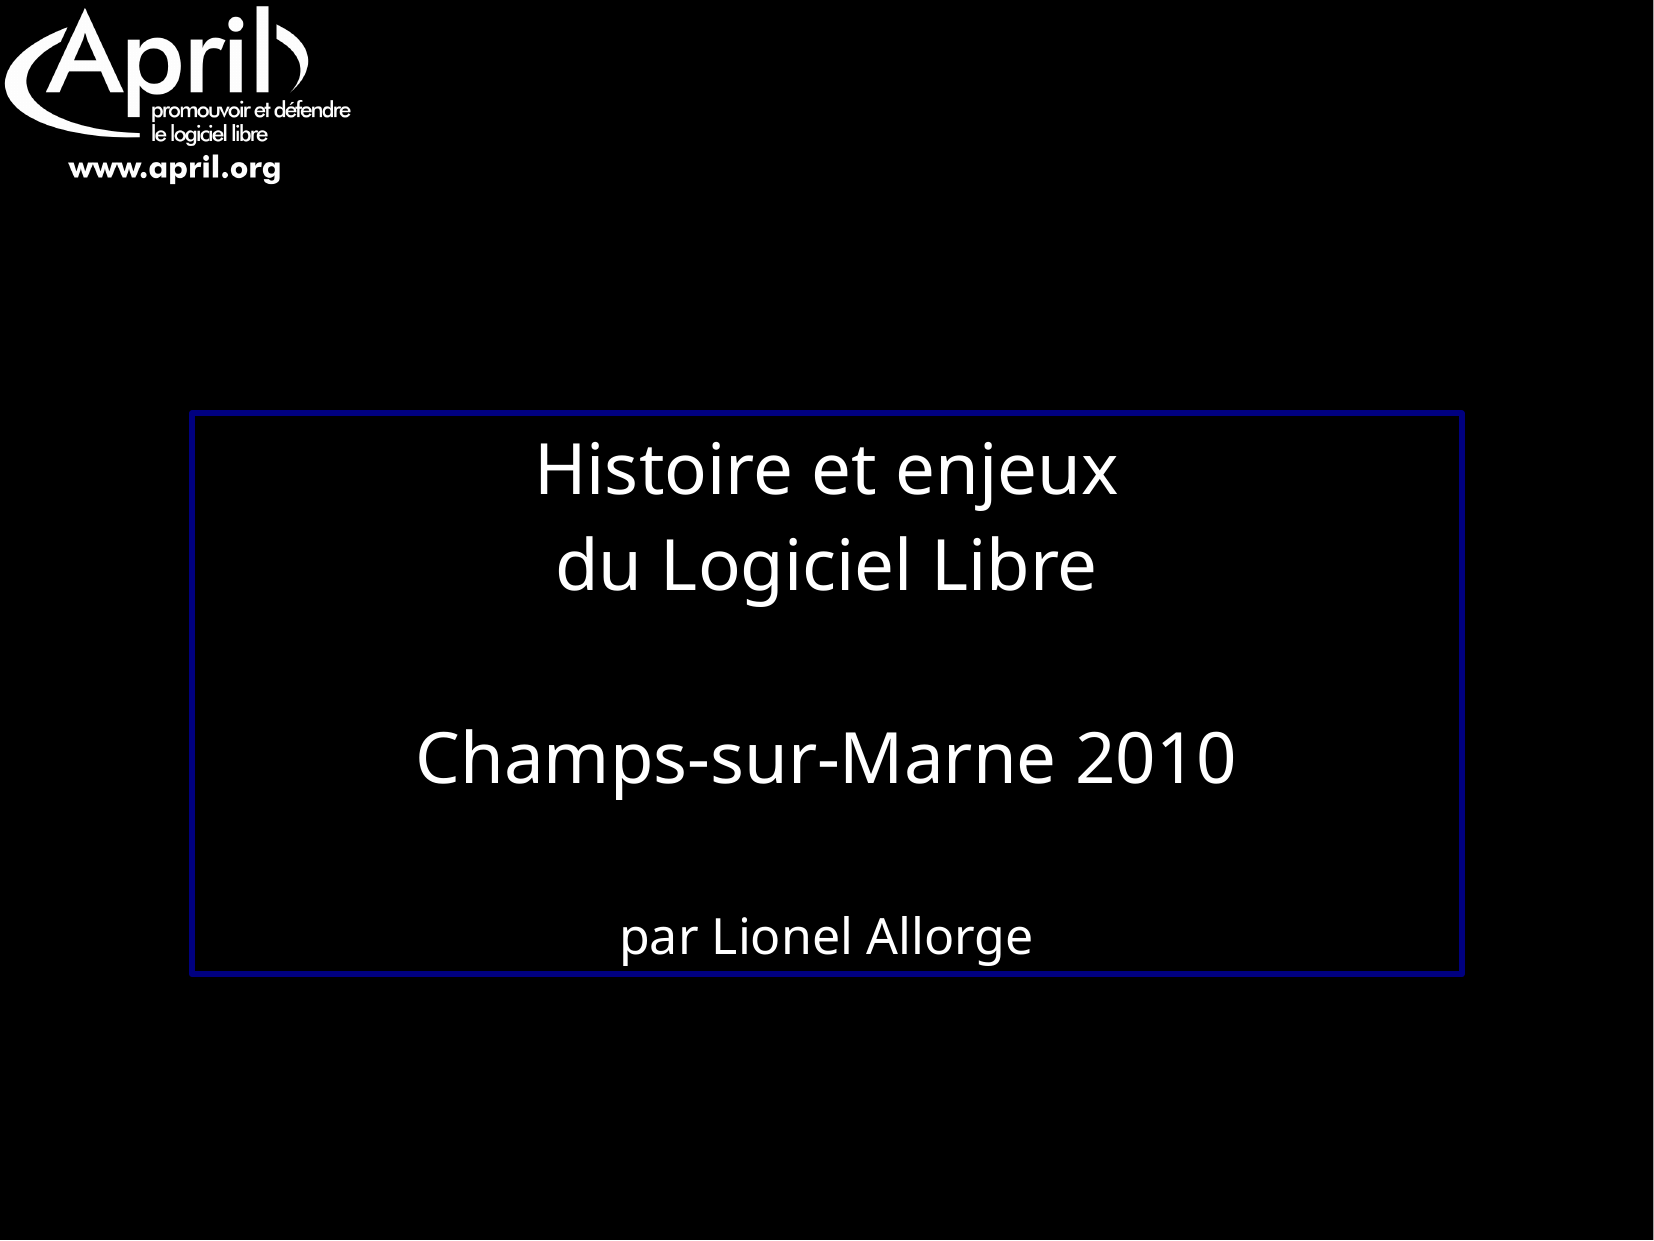

# Histoire et enjeux du Logiciel Libre Champs-sur-Marne 2010 par Lionel Allorge